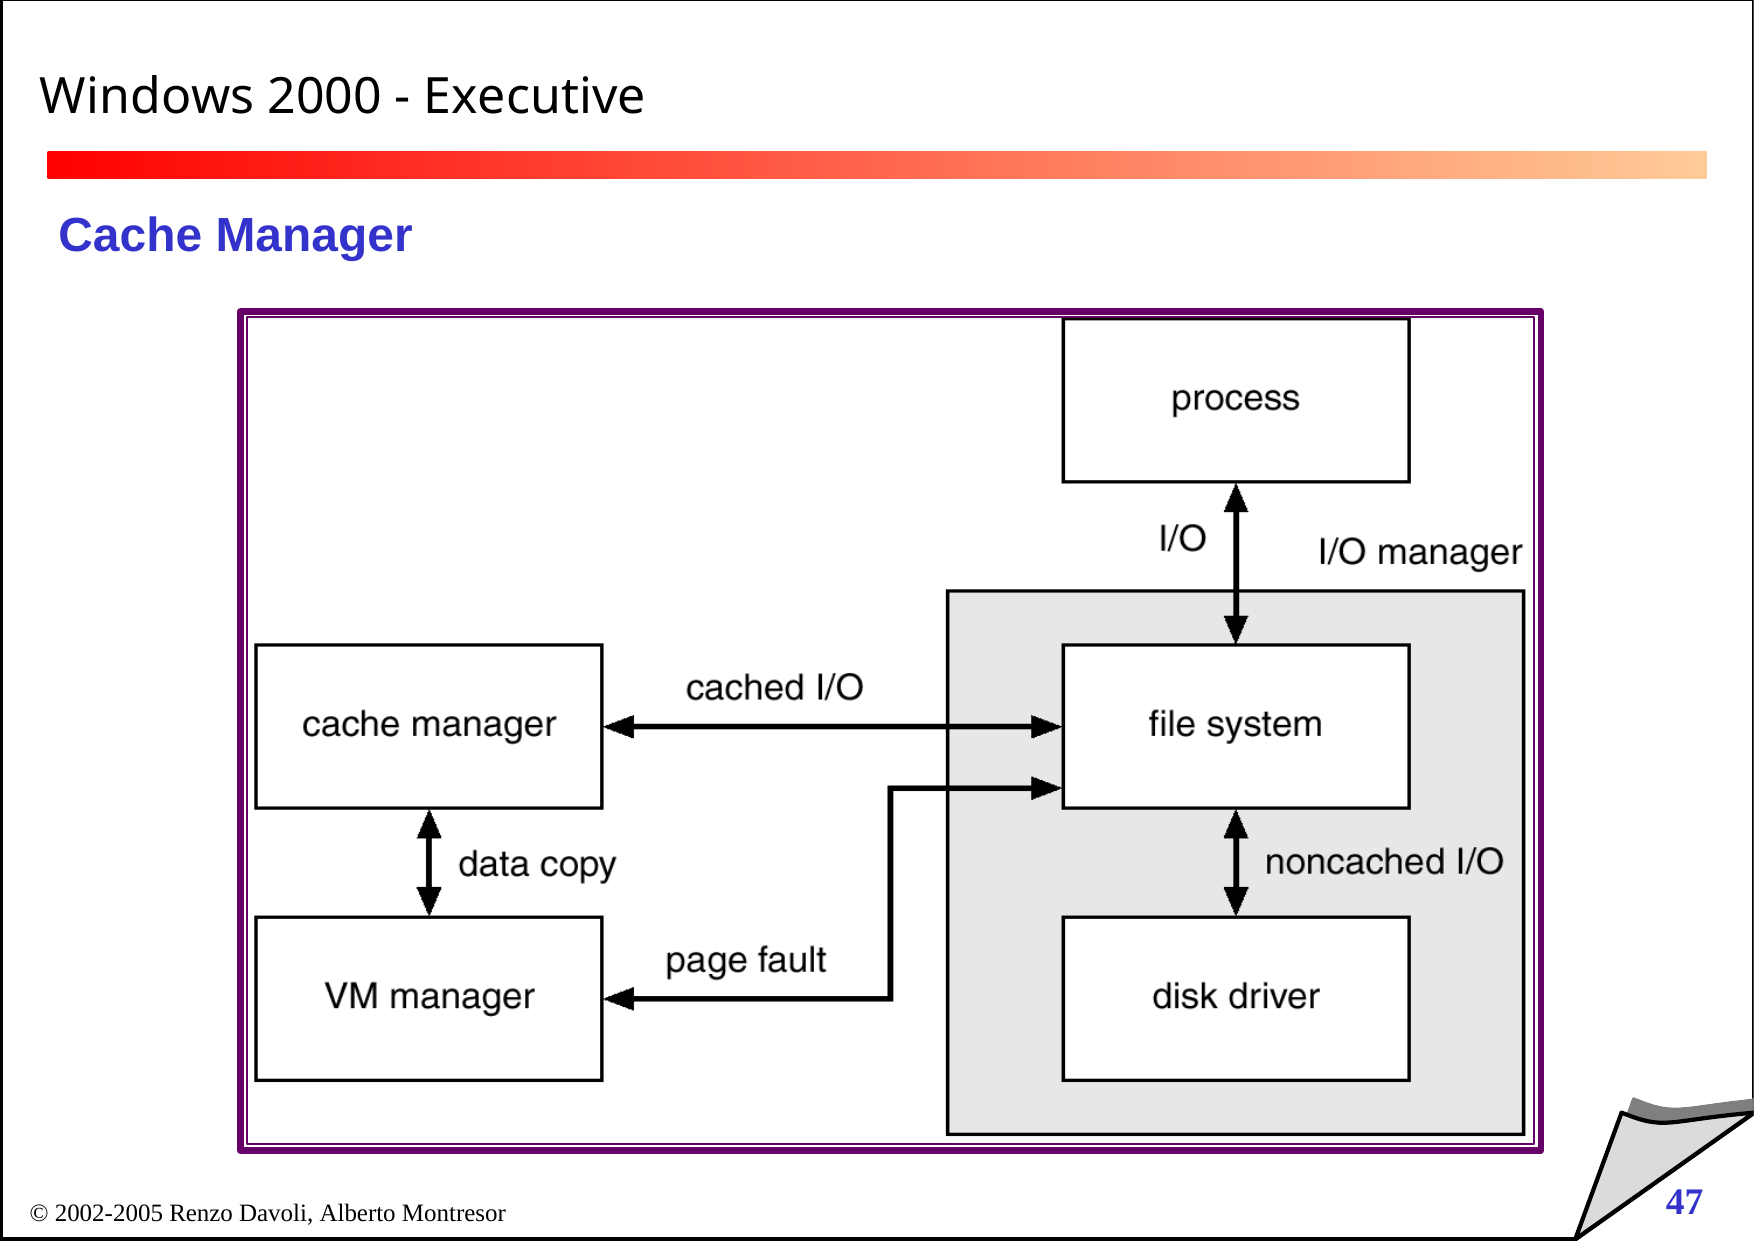

# Windows 2000 - Executive
Cache Manager